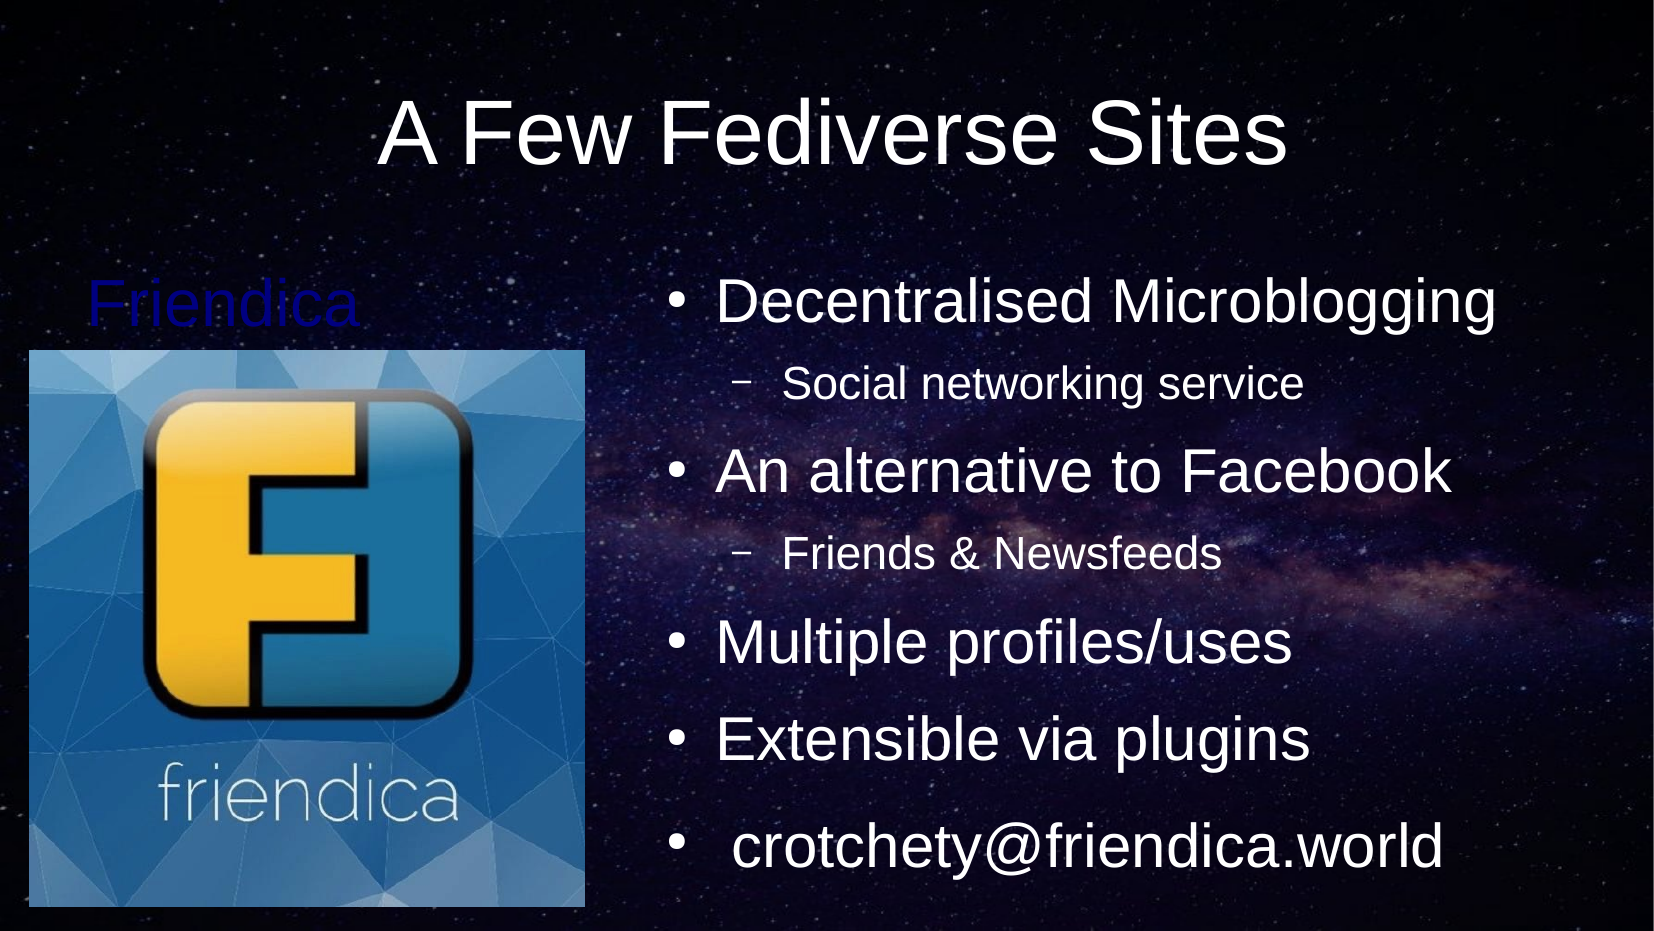

# A Few Fediverse Sites
Friendica
Decentralised Microblogging
Social networking service
An alternative to Facebook
Friends & Newsfeeds
Multiple profiles/uses
Extensible via plugins
👨🏻‍🎓 crotchety@friendica.world